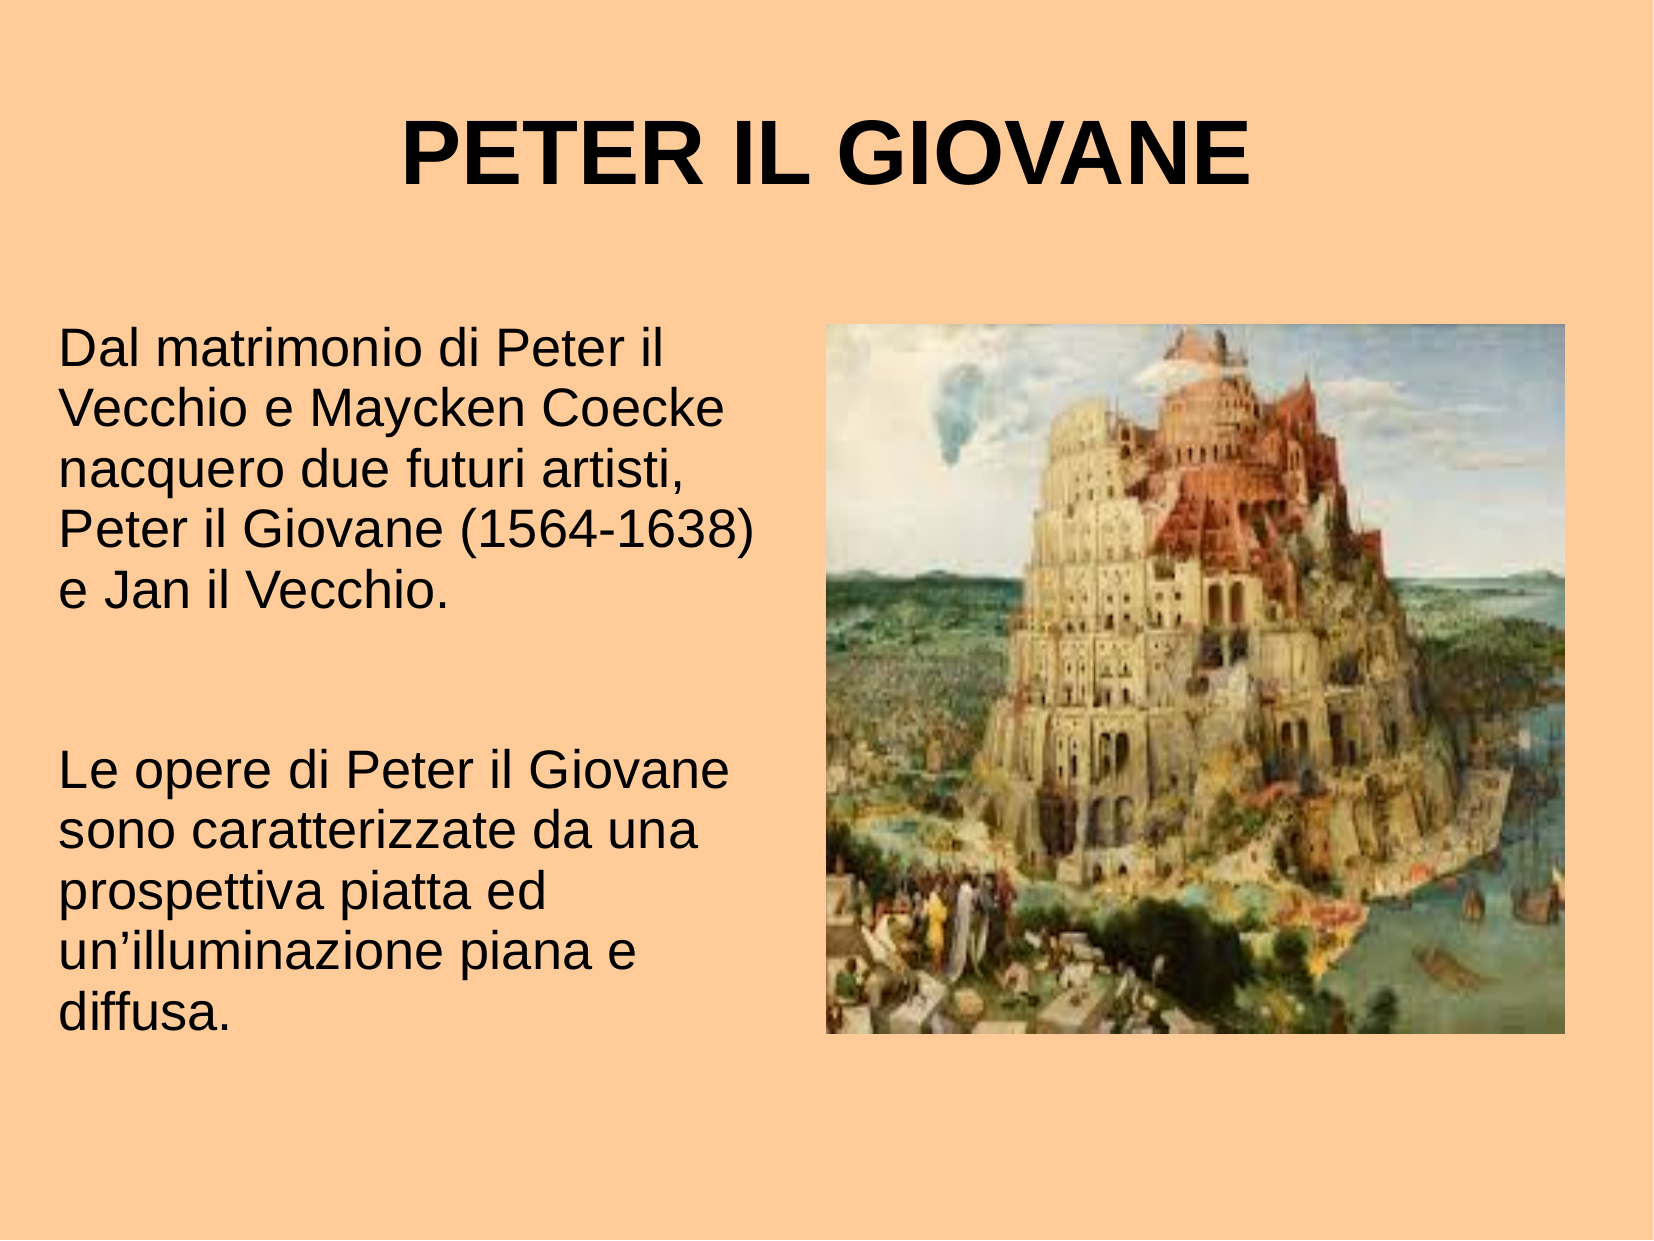

# PETER IL GIOVANE
Dal matrimonio di Peter il Vecchio e Maycken Coecke nacquero due futuri artisti, Peter il Giovane (1564-1638) e Jan il Vecchio.
Le opere di Peter il Giovane sono caratterizzate da una prospettiva piatta ed un’illuminazione piana e diffusa.